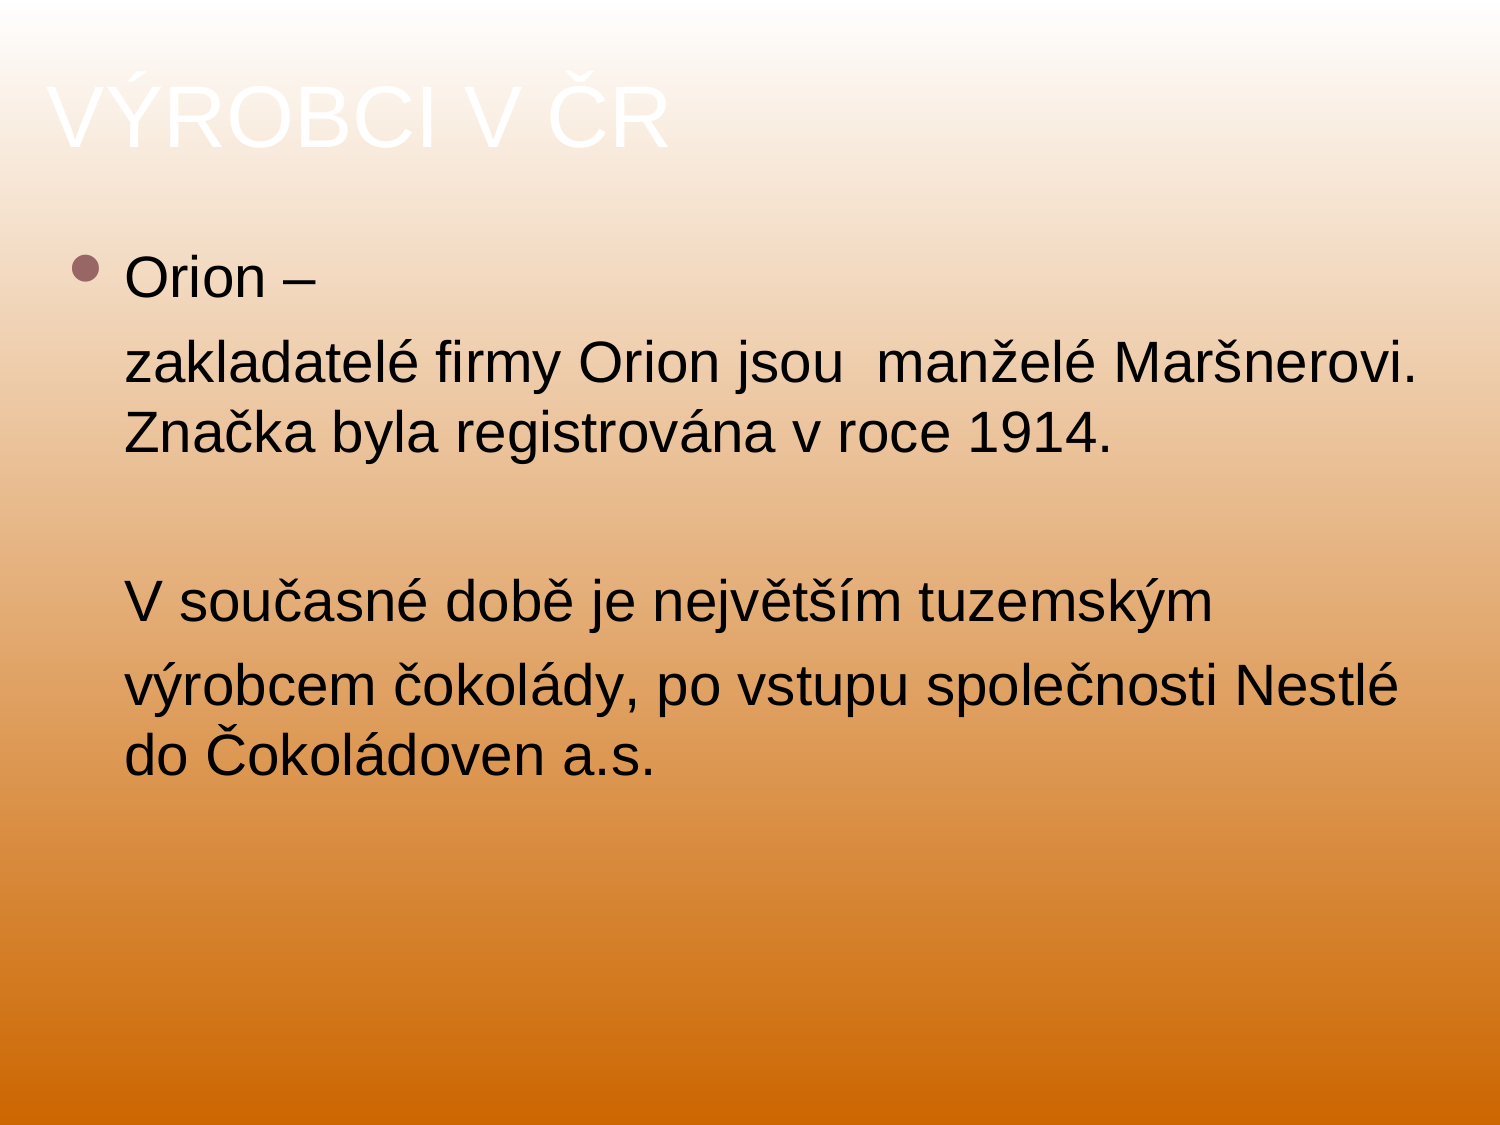

# VÝROBCI V ČR
Orion –
	zakladatelé firmy Orion jsou manželé Maršnerovi. Značka byla registrována v roce 1914.
	V současné době je největším tuzemským
	výrobcem čokolády, po vstupu společnosti Nestlé do Čokoládoven a.s.